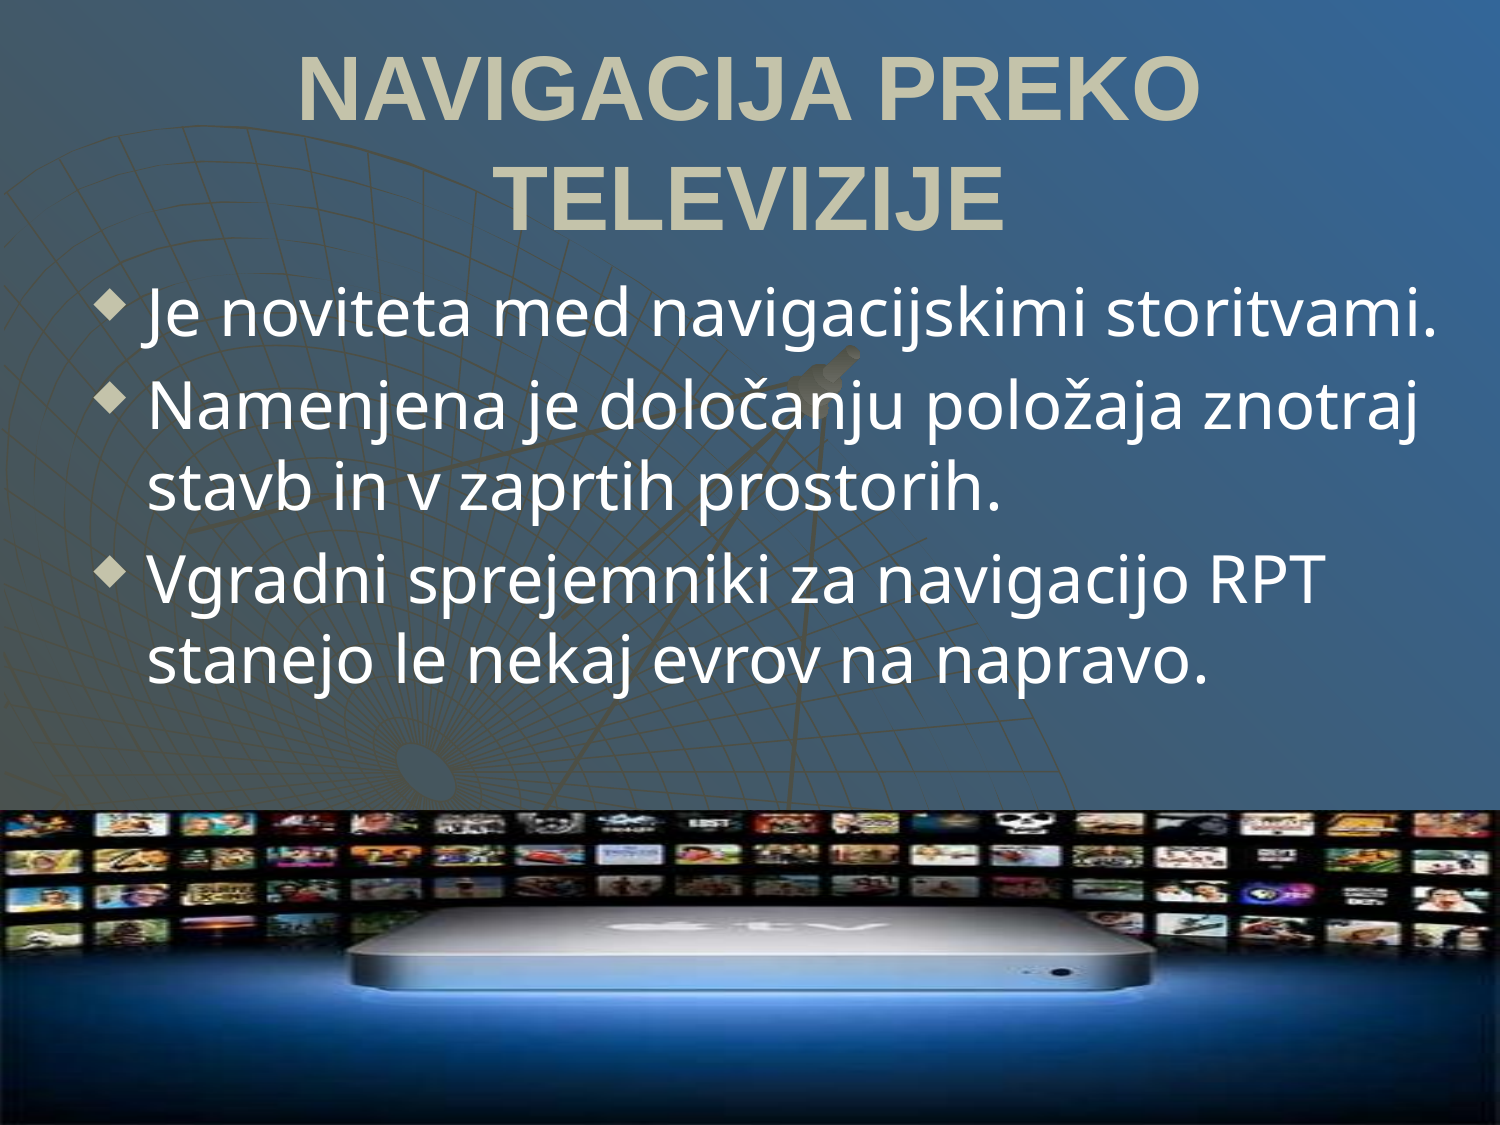

# NAVIGACIJA PREKO TELEVIZIJE
Je noviteta med navigacijskimi storitvami.
Namenjena je določanju položaja znotraj stavb in v zaprtih prostorih.
Vgradni sprejemniki za navigacijo RPT stanejo le nekaj evrov na napravo.